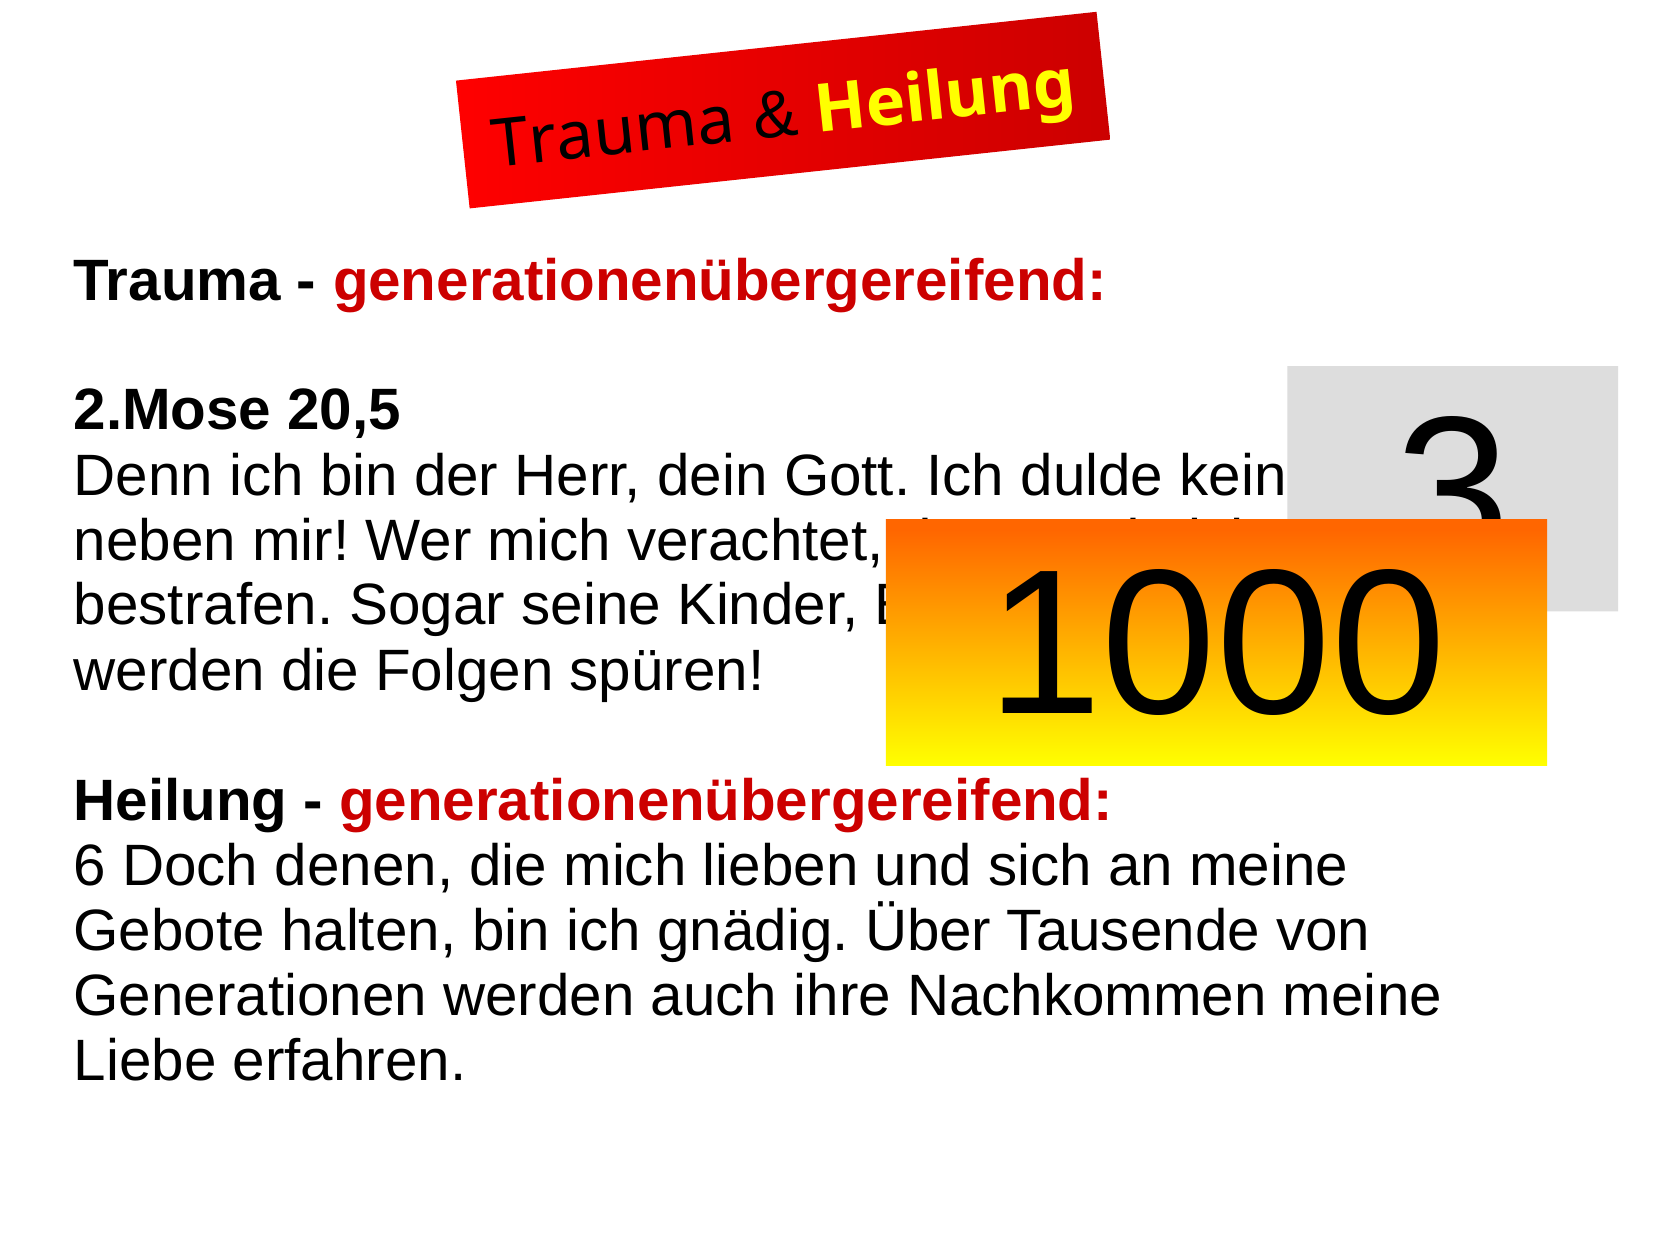

# Trauma & Heilung
Trauma - generationenübergereifend:
2.Mose 20,5
Denn ich bin der Herr, dein Gott. Ich dulde keinen neben mir! Wer mich verachtet, den werde ich bestrafen. Sogar seine Kinder, Enkel und Urenkel werden die Folgen spüren!
Heilung - generationenübergereifend:
6 Doch denen, die mich lieben und sich an meine Gebote halten, bin ich gnädig. Über Tausende von Generationen werden auch ihre Nachkommen meine Liebe erfahren.
3
1000